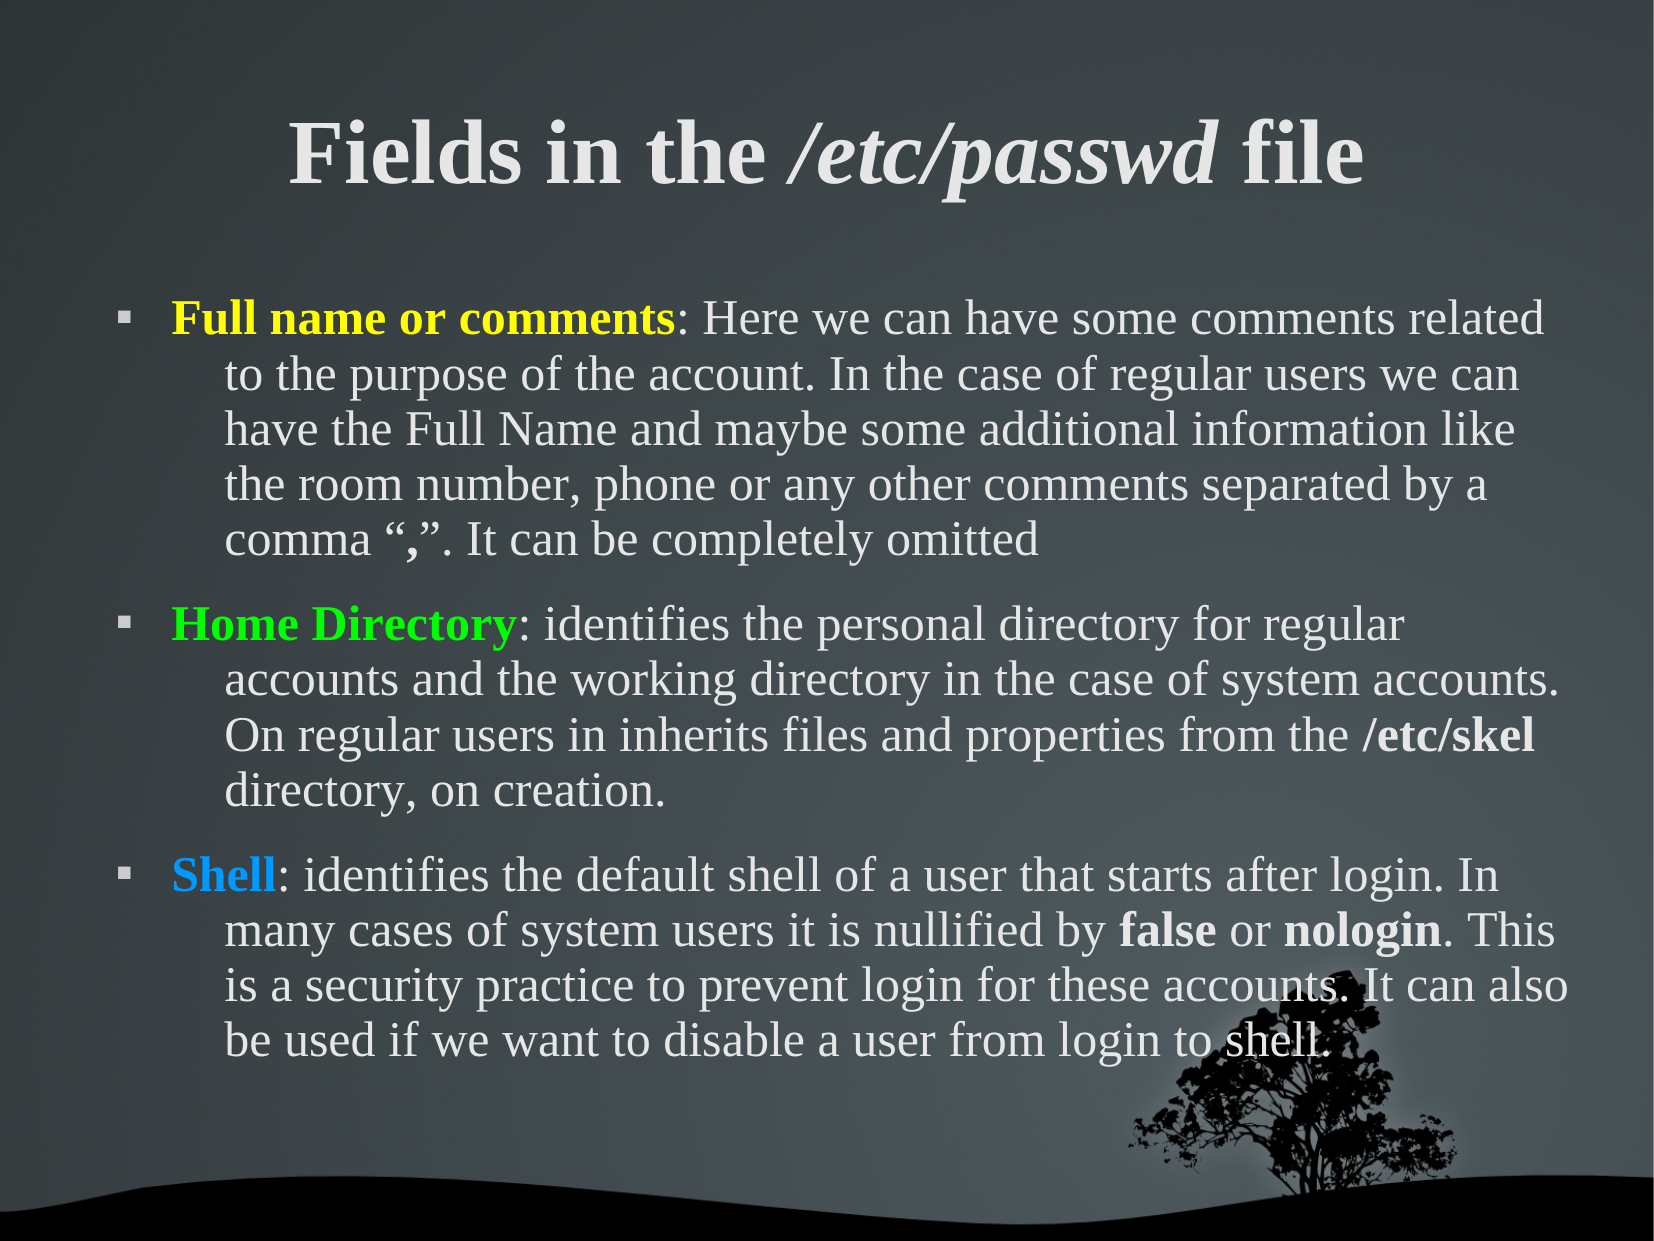

Fields in the /etc/passwd file
# Full name or comments: Here we can have some comments related to the purpose of the account. In the case of regular users we can have the Full Name and maybe some additional information like the room number, phone or any other comments separated by a comma “,”. It can be completely omitted
Home Directory: identifies the personal directory for regular accounts and the working directory in the case of system accounts. On regular users in inherits files and properties from the /etc/skel directory, on creation.
Shell: identifies the default shell of a user that starts after login. In many cases of system users it is nullified by false or nologin. This is a security practice to prevent login for these accounts. It can also be used if we want to disable a user from login to shell.